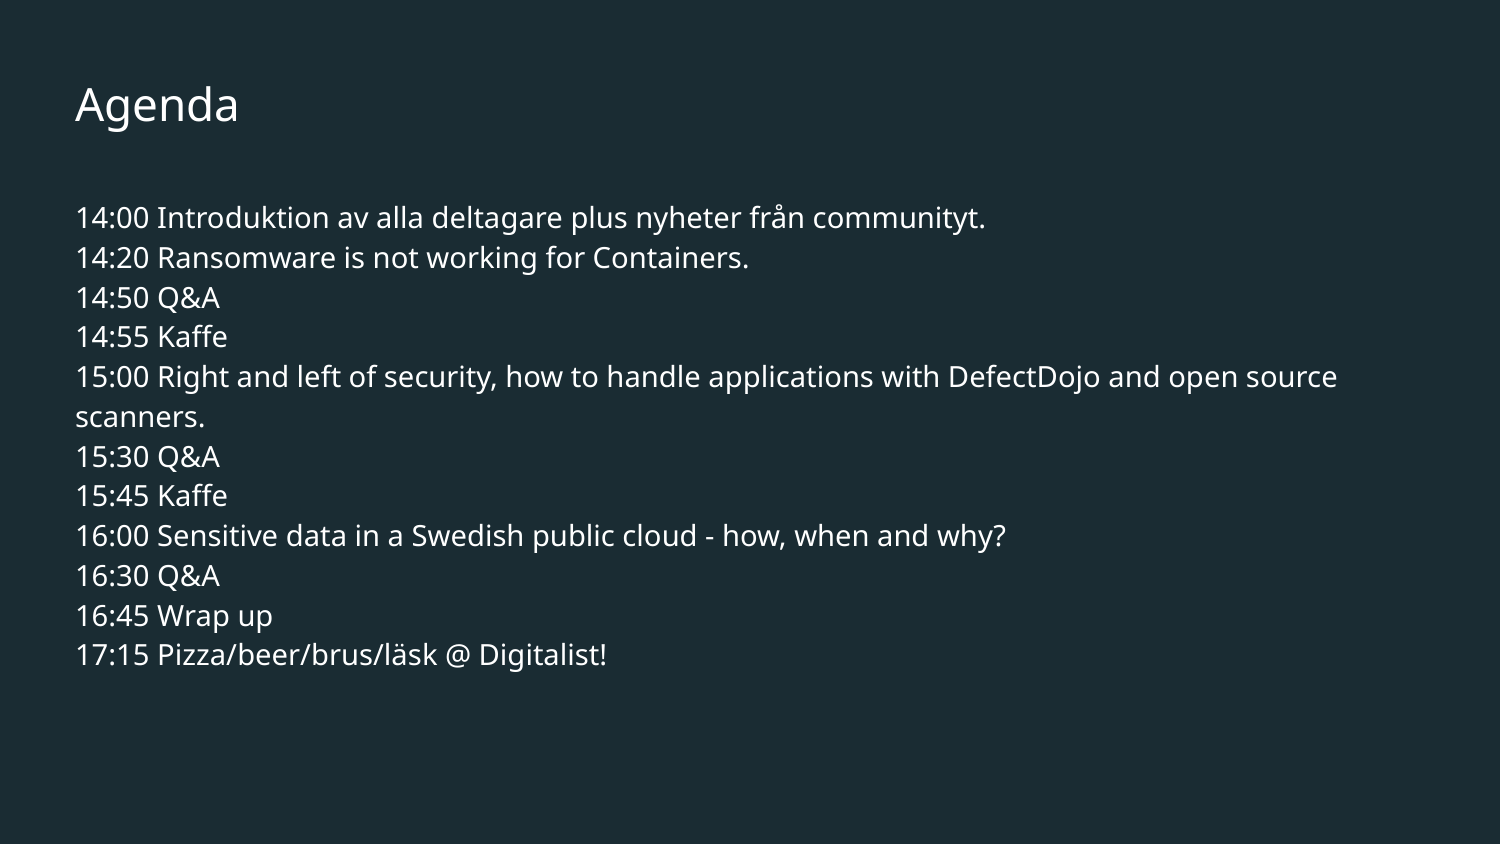

# Agenda
14:00 Introduktion av alla deltagare plus nyheter från communityt.
14:20 Ransomware is not working for Containers.
14:50 Q&A
14:55 Kaffe
15:00 Right and left of security, how to handle applications with DefectDojo and open source scanners.
15:30 Q&A
15:45 Kaffe
16:00 Sensitive data in a Swedish public cloud - how, when and why?
16:30 Q&A
16:45 Wrap up
17:15 Pizza/beer/brus/läsk @ Digitalist!